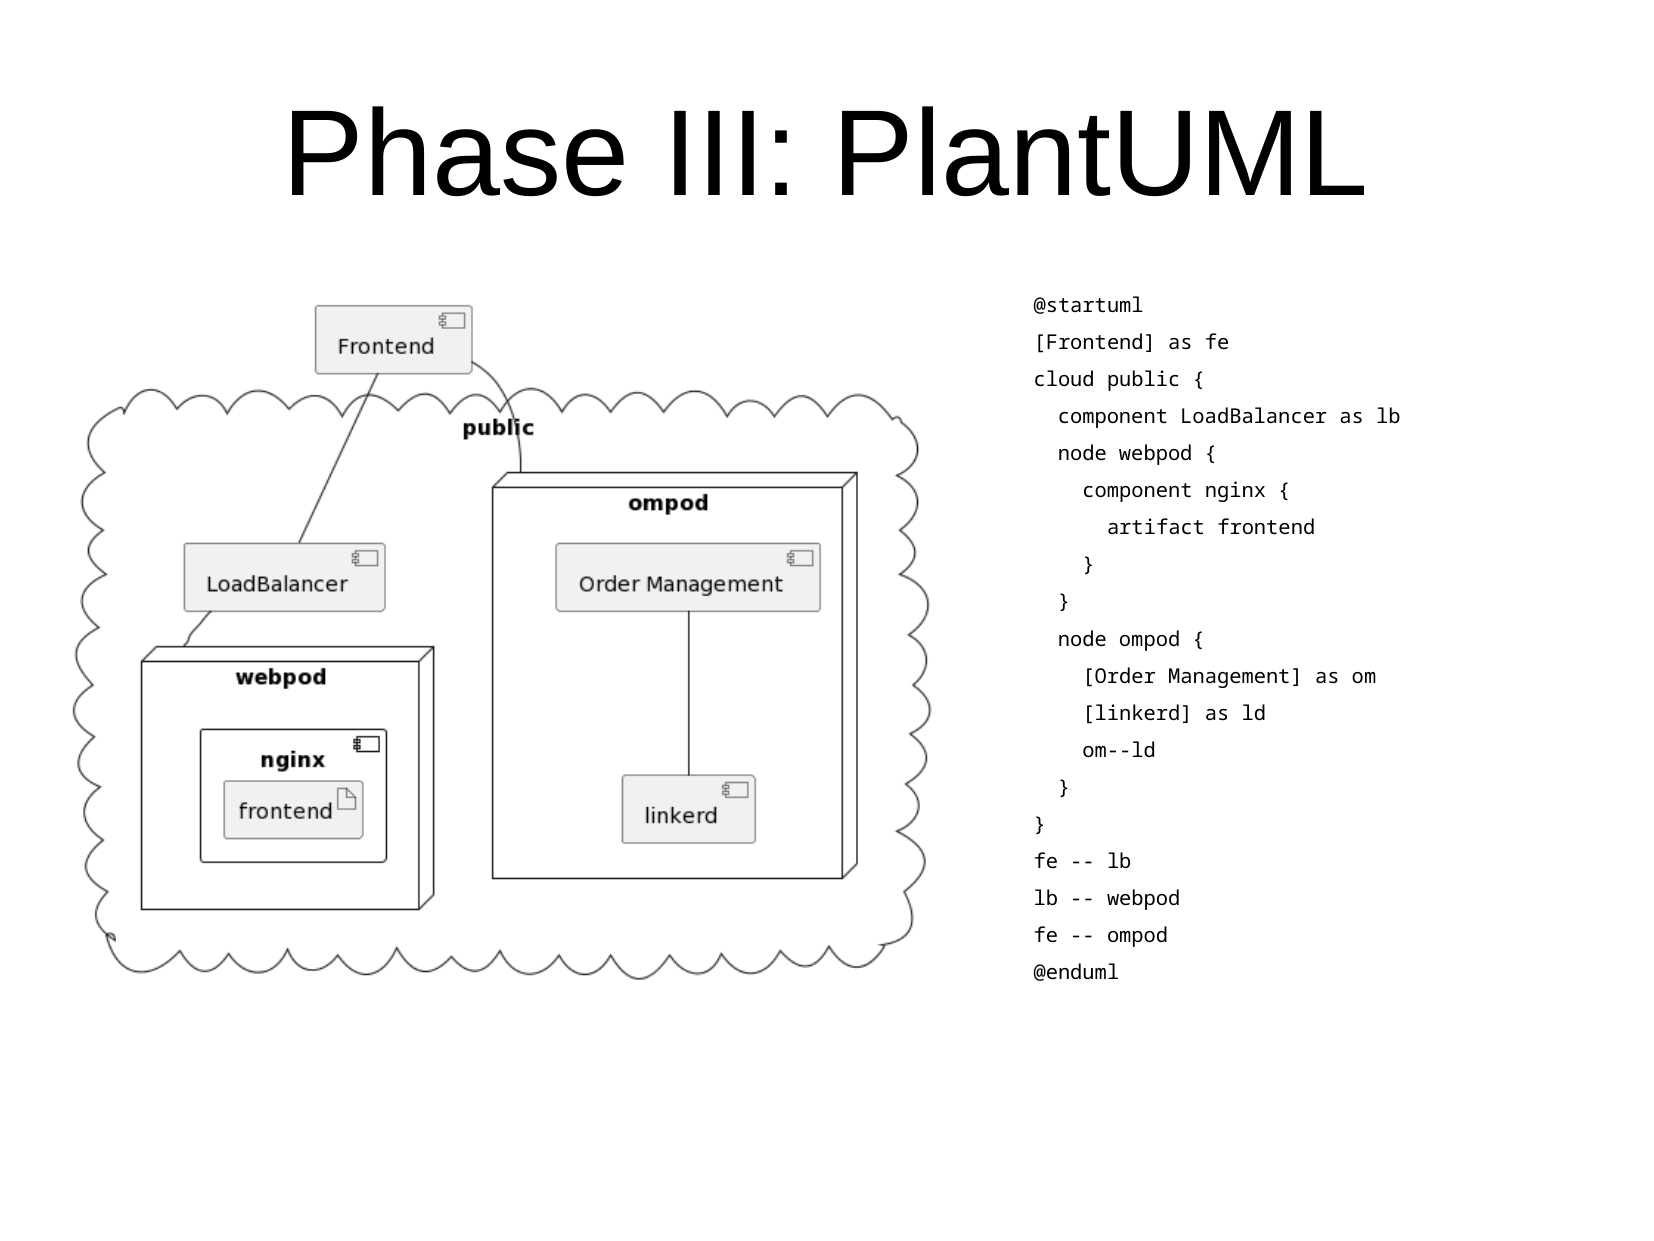

# Phase III: PlantUML
Diagram is textual part of document
Updateable and versioned
No time lost to visual design
Example
@startuml
[Frontend] as fe
cloud public {
 component LoadBalancer as lb
 node webpod {
 component nginx {
 artifact frontend
 }
 }
 node ompod {
 [Order Management] as om
 [linkerd] as ld
 om--ld
 }
}
fe -- lb
lb -- webpod
fe -- ompod
@enduml